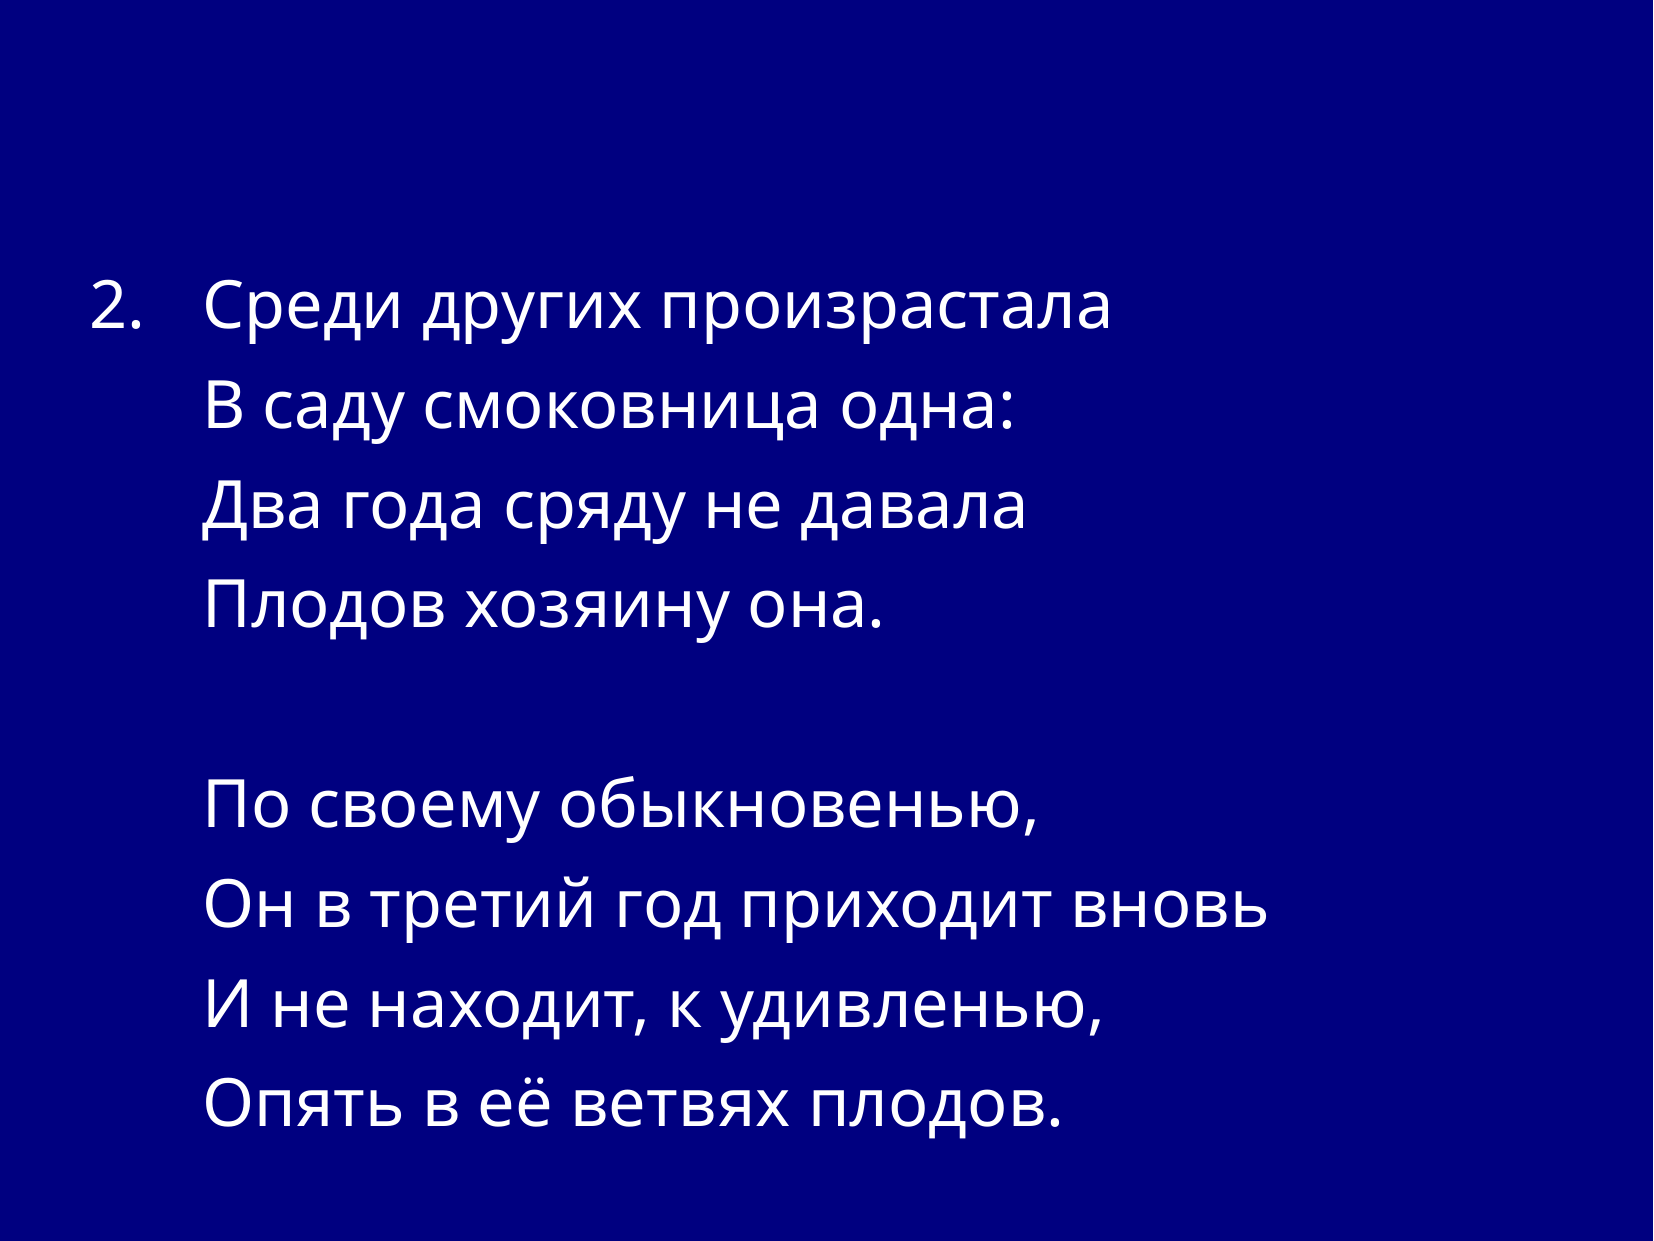

2.	Среди других произрастала
	В саду смоковница одна:
	Два года сряду не давала
	Плодов хозяину она.
	По своему обыкновенью,
	Он в третий год приходит вновь
	И не находит, к удивленью,
	Опять в её ветвях плодов.